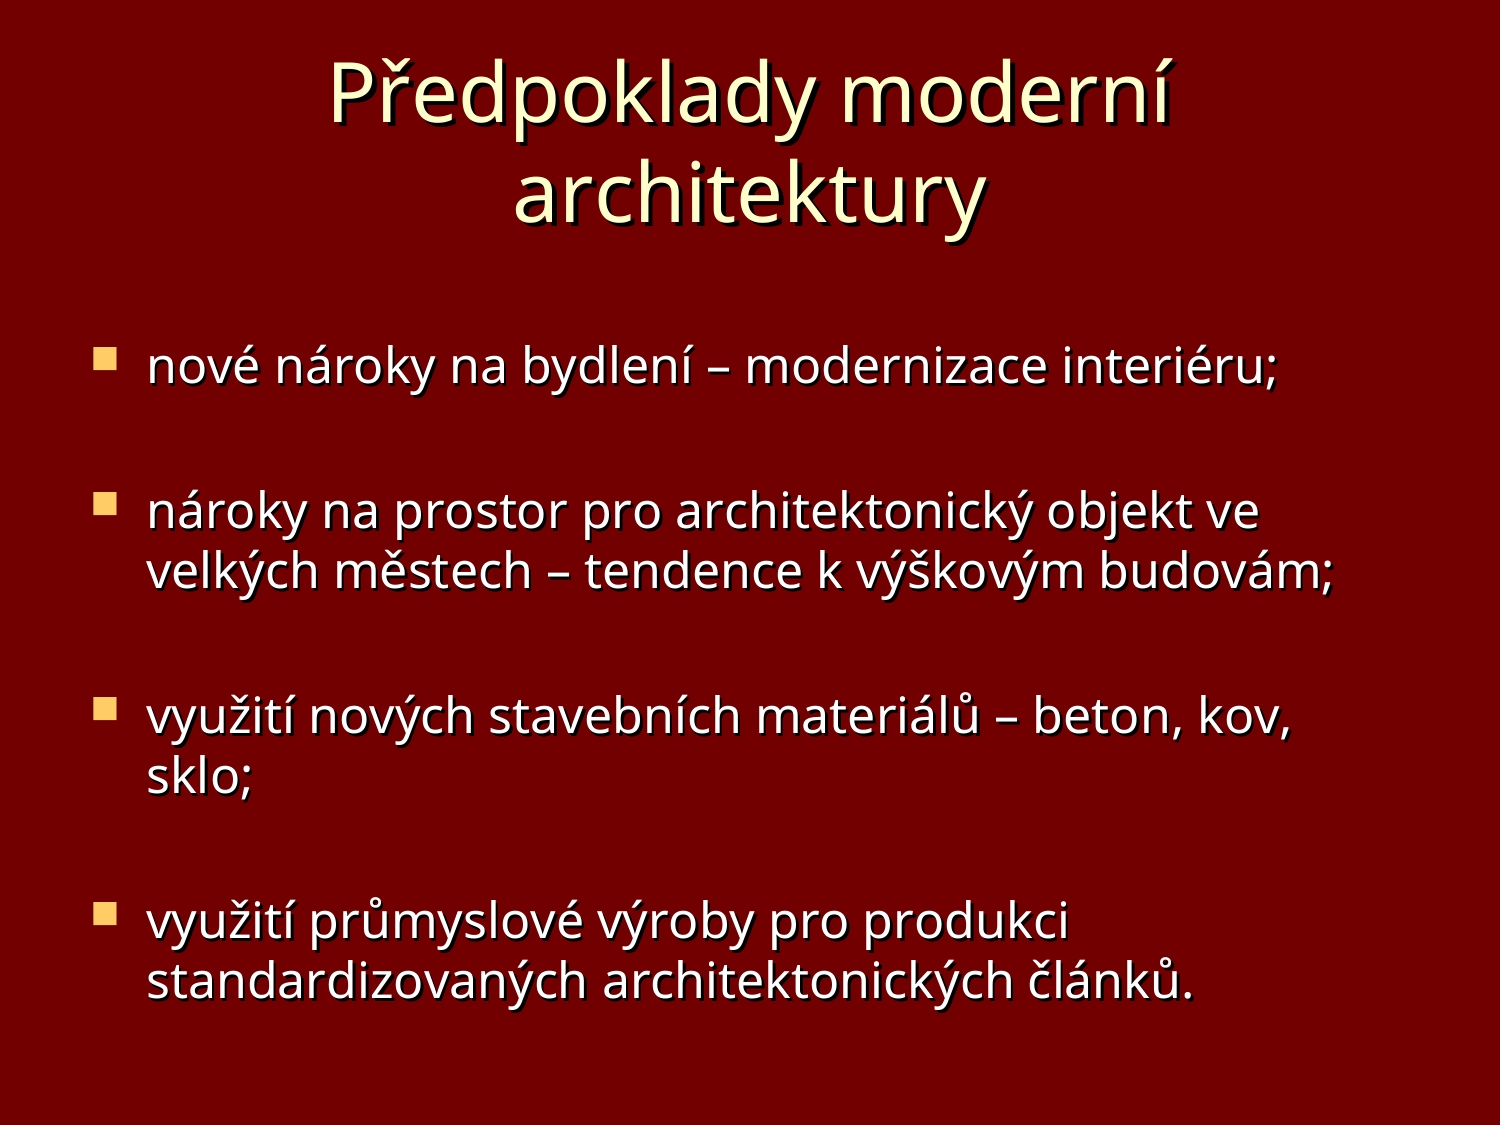

# Předpoklady moderní architektury
nové nároky na bydlení – modernizace interiéru;
nároky na prostor pro architektonický objekt ve velkých městech – tendence k výškovým budovám;
využití nových stavebních materiálů – beton, kov, sklo;
využití průmyslové výroby pro produkci standardizovaných architektonických článků.